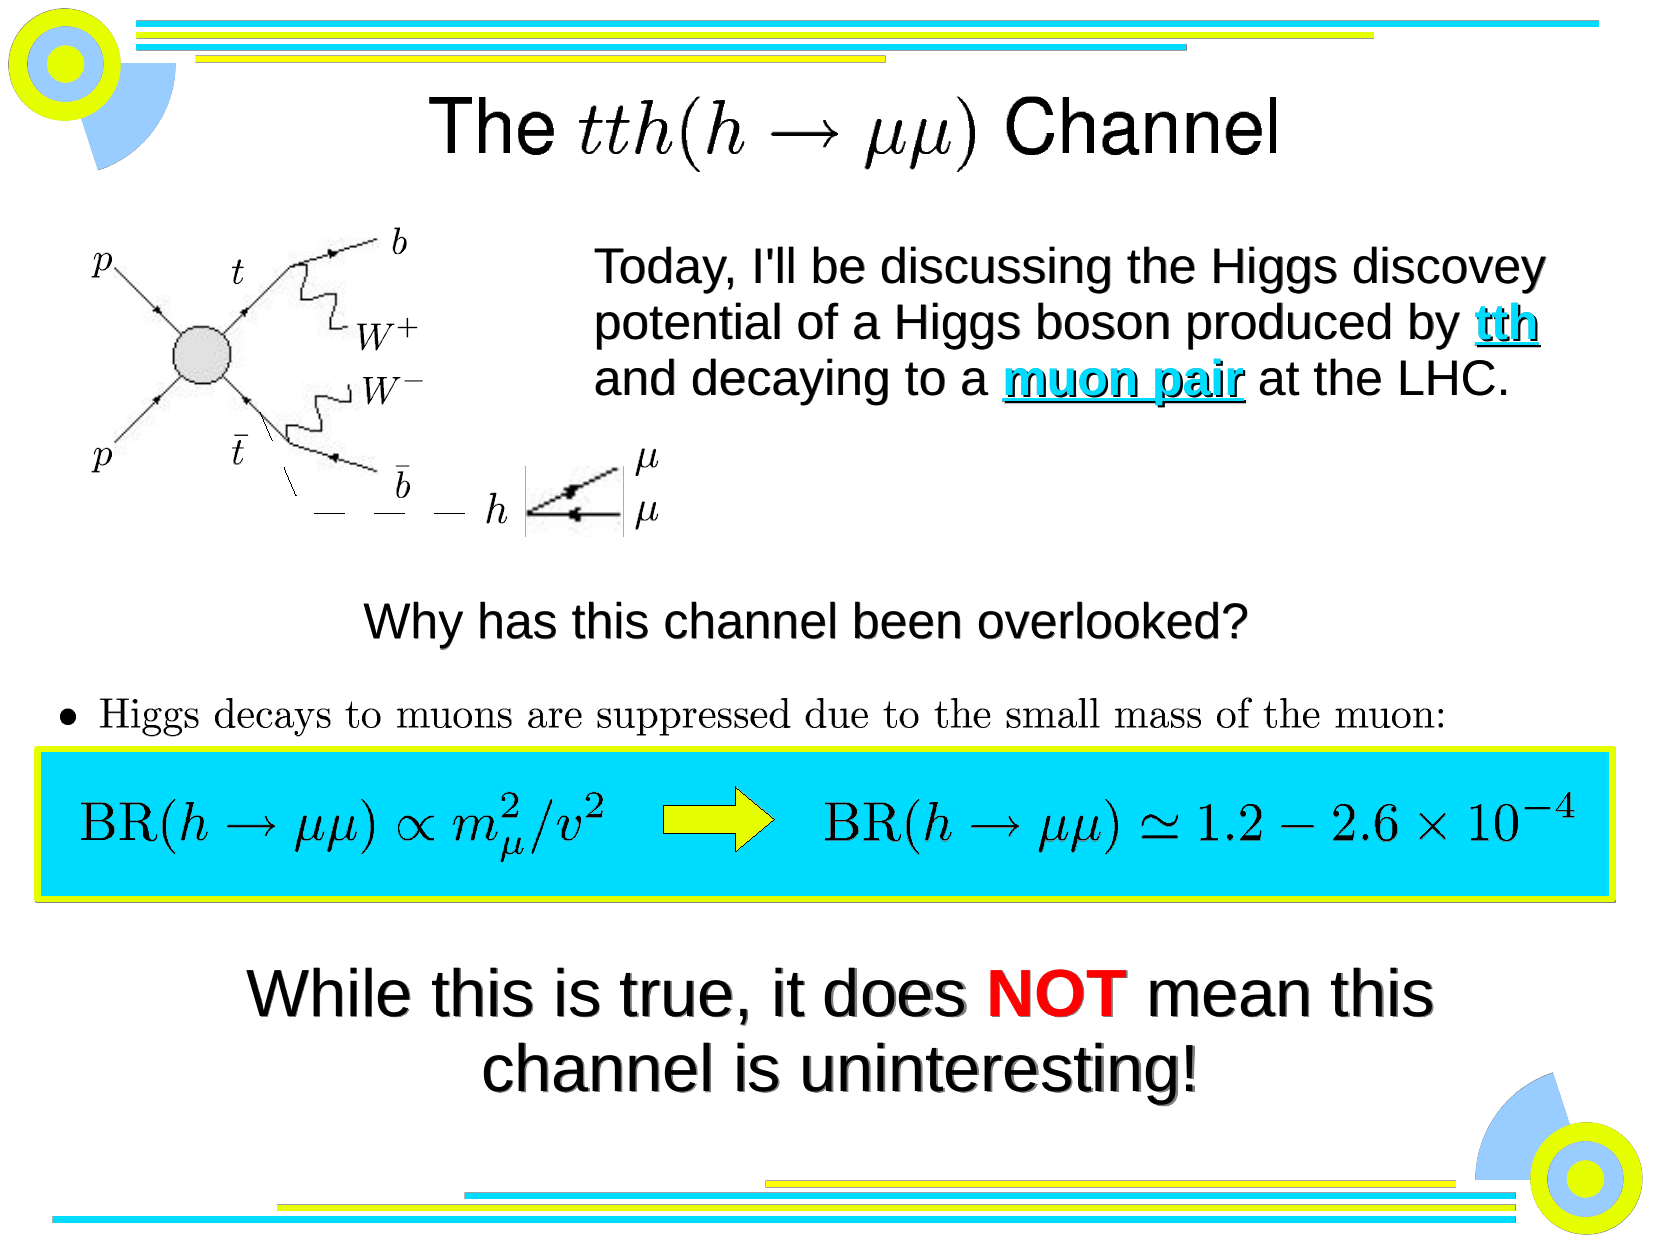

Today, I'll be discussing the Higgs discovey potential of a Higgs boson produced by tth and decaying to a muon pair at the LHC.
Why has this channel been overlooked?
While this is true, it does NOT mean this channel is uninteresting!